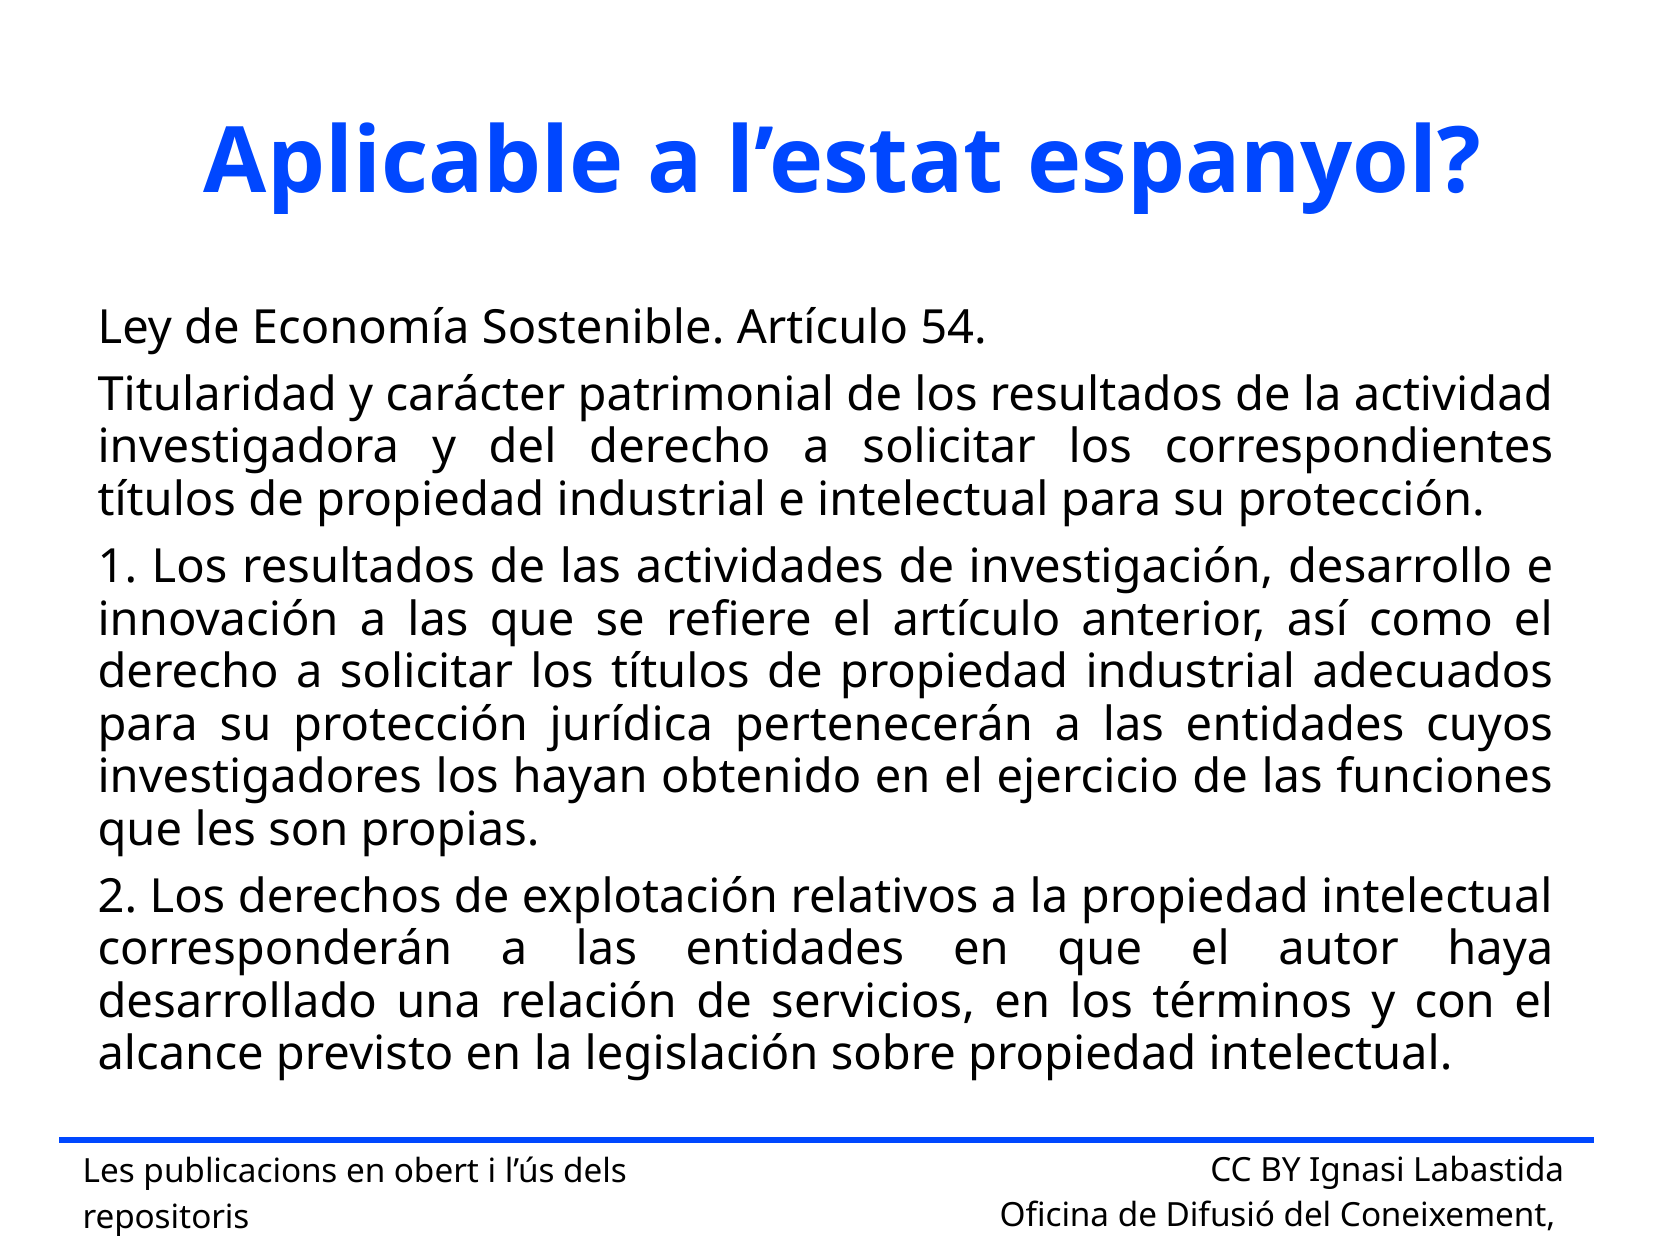

# Aplicable a l’estat espanyol?
Ley de Economía Sostenible. Artículo 54.
Titularidad y carácter patrimonial de los resultados de la actividad investigadora y del derecho a solicitar los correspondientes títulos de propiedad industrial e intelectual para su protección.
1. Los resultados de las actividades de investigación, desarrollo e innovación a las que se refiere el artículo anterior, así como el derecho a solicitar los títulos de propiedad industrial adecuados para su protección jurídica pertenecerán a las entidades cuyos investigadores los hayan obtenido en el ejercicio de las funciones que les son propias.
2. Los derechos de explotación relativos a la propiedad intelectual corresponderán a las entidades en que el autor haya desarrollado una relación de servicios, en los términos y con el alcance previsto en la legislación sobre propiedad intelectual.